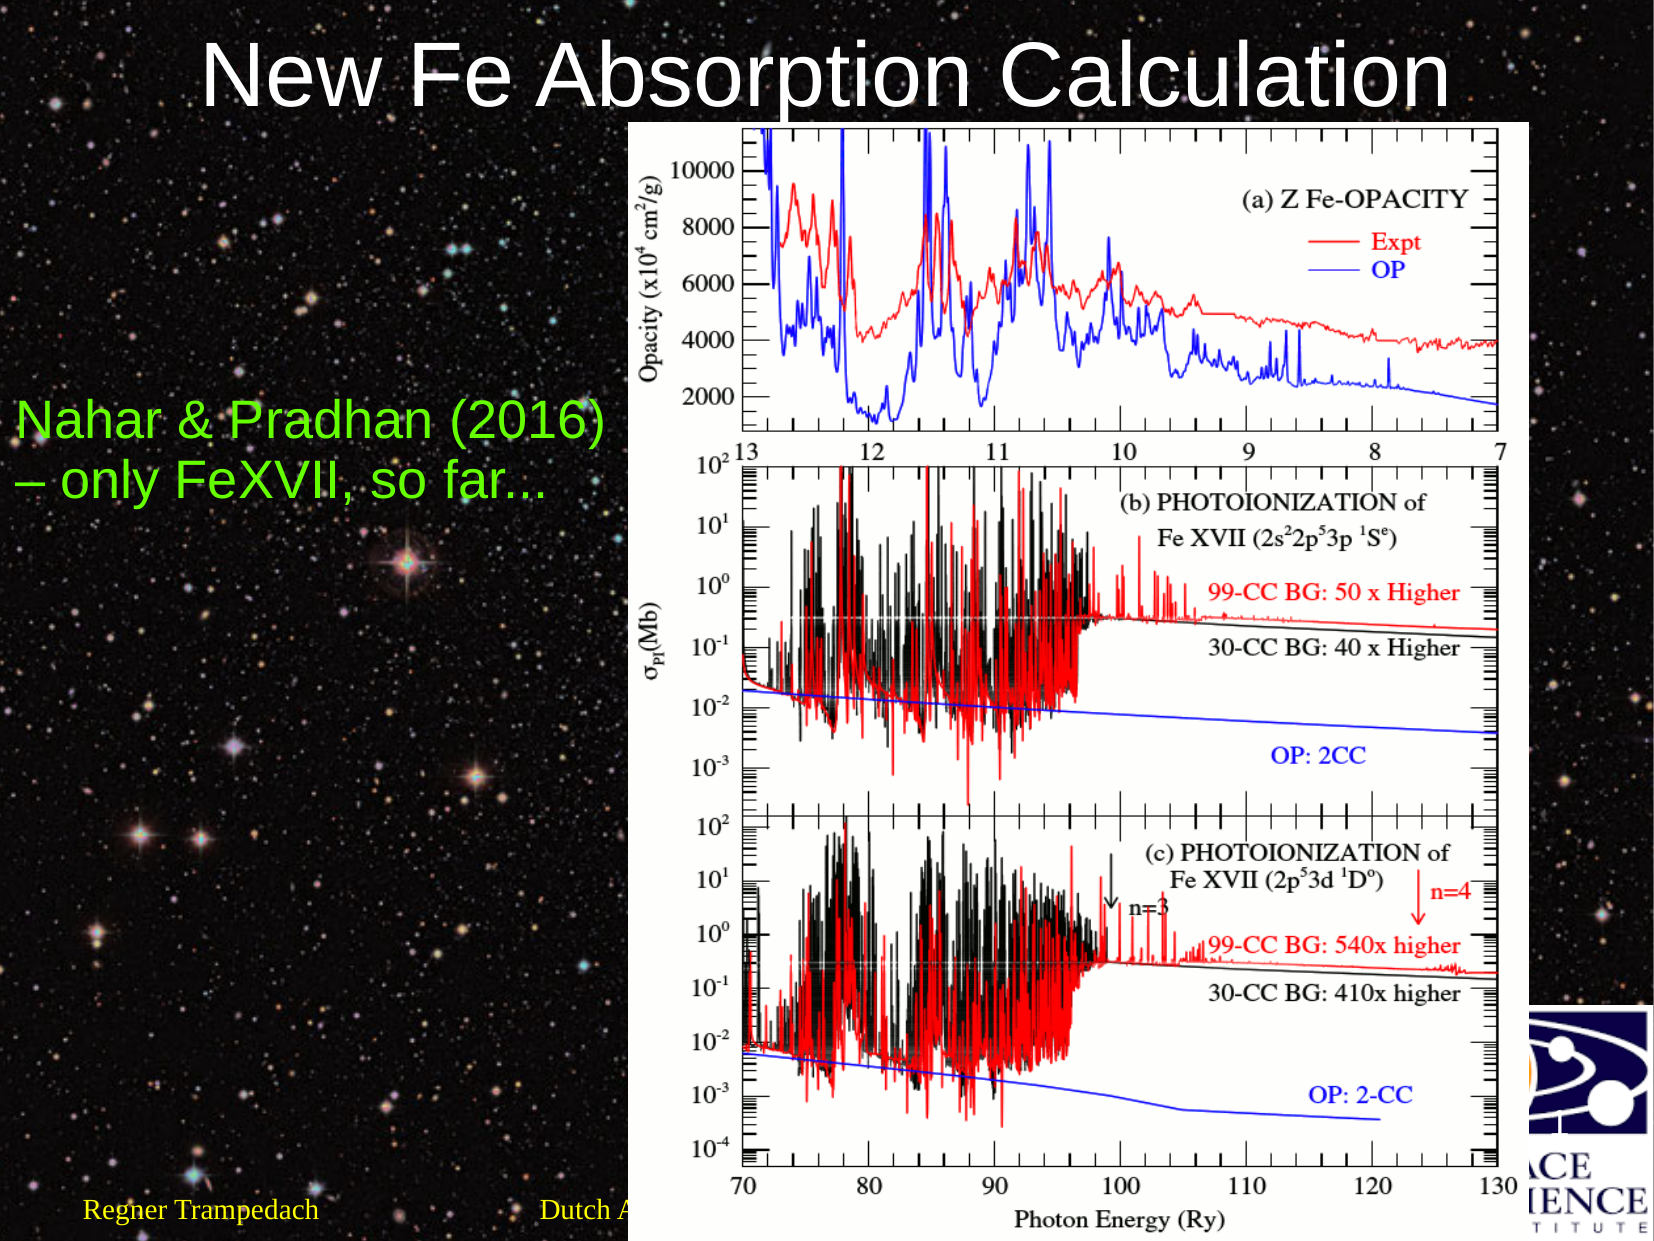

# New Fe Absorption Calculation
Nahar & Pradhan (2016) – only FeXVII, so far...